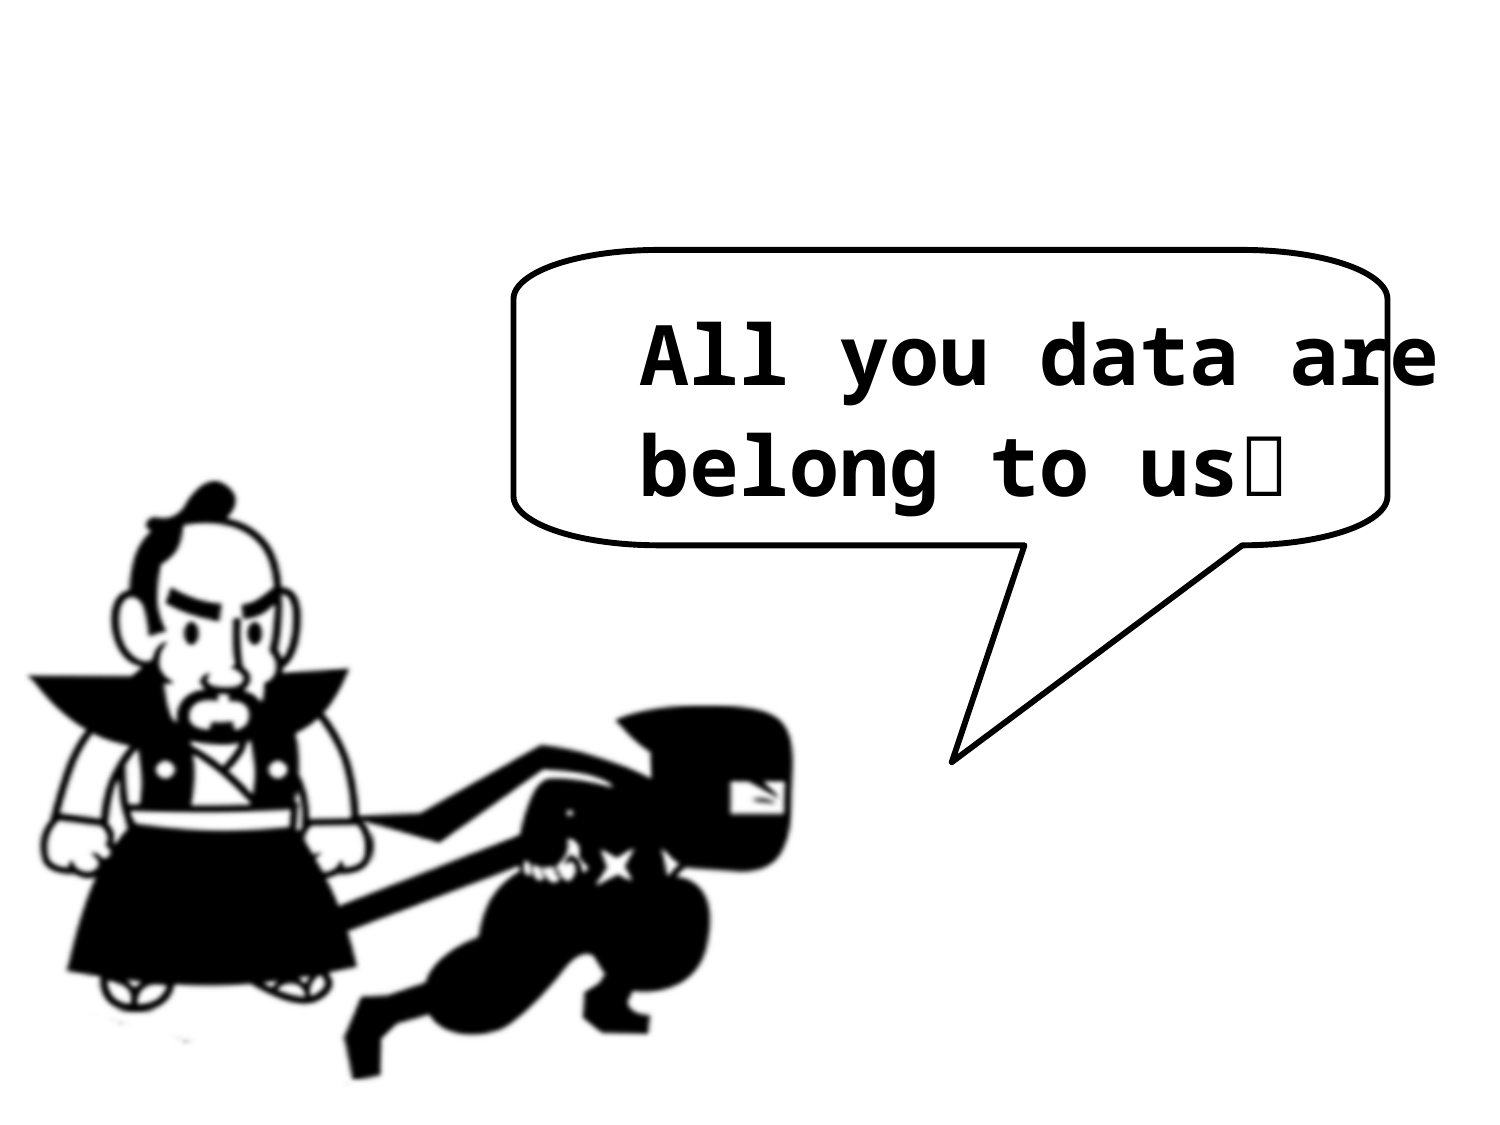

All you data are
belong to us！